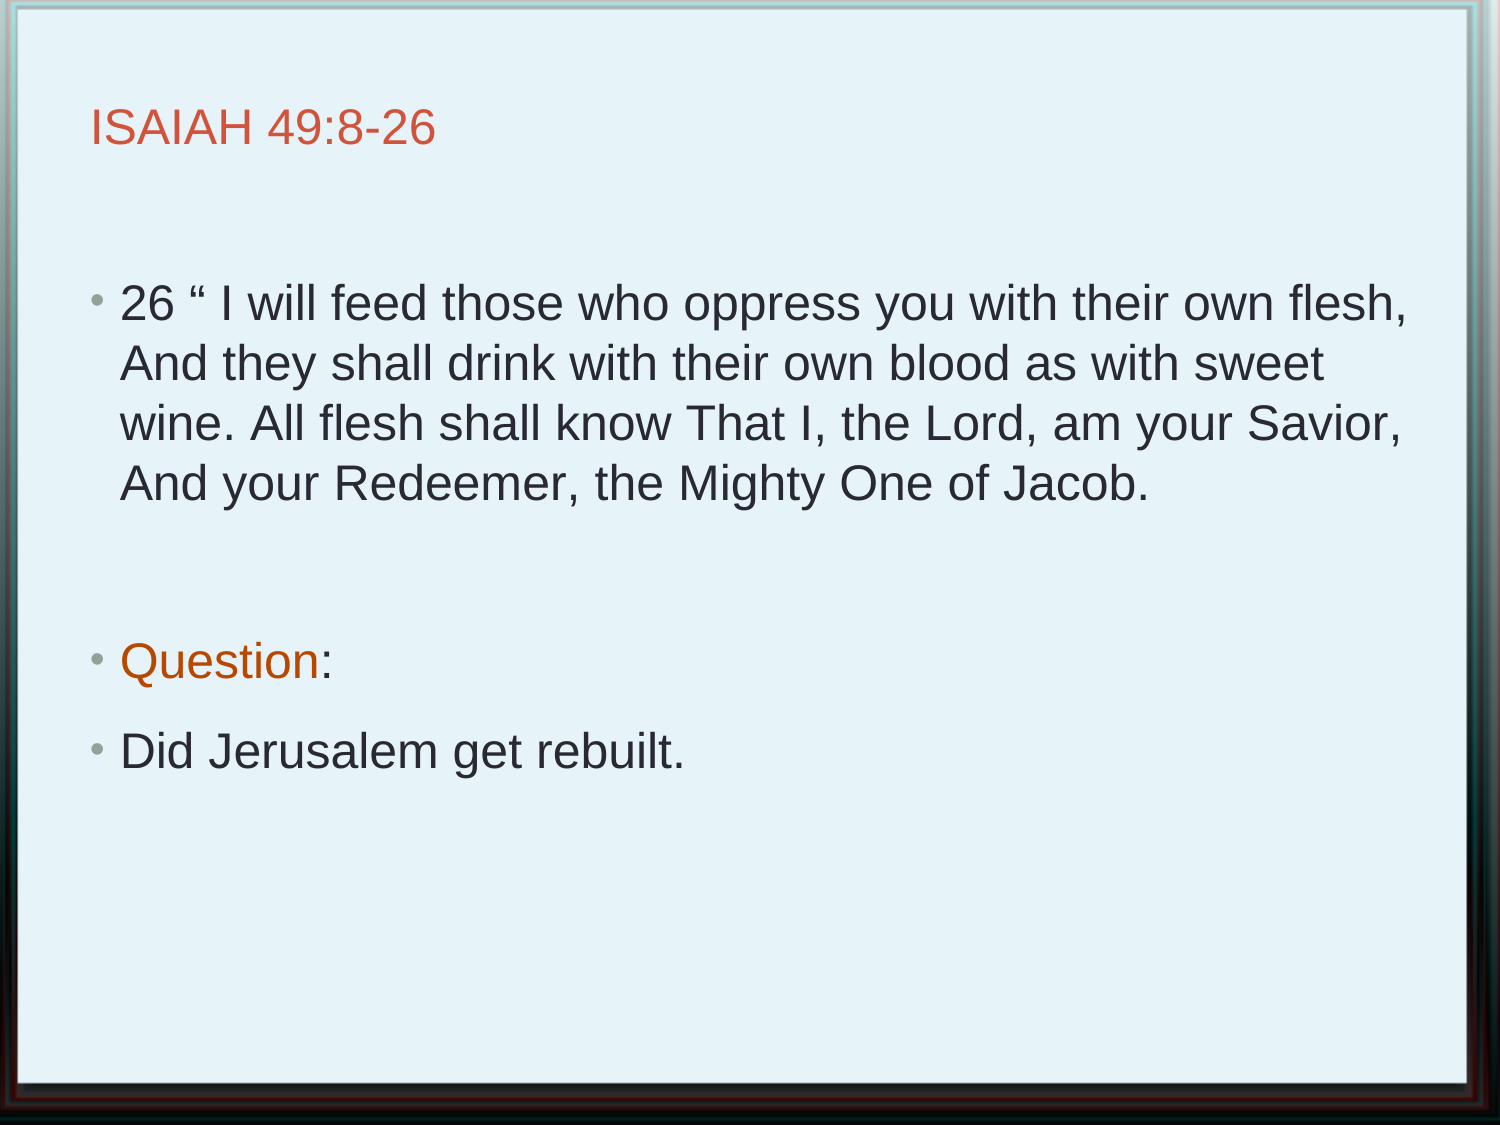

# ISAIAH 49:8-26
26 “ I will feed those who oppress you with their own flesh, And they shall drink with their own blood as with sweet wine. All flesh shall know That I, the Lord, am your Savior, And your Redeemer, the Mighty One of Jacob.
Question:
Did Jerusalem get rebuilt.